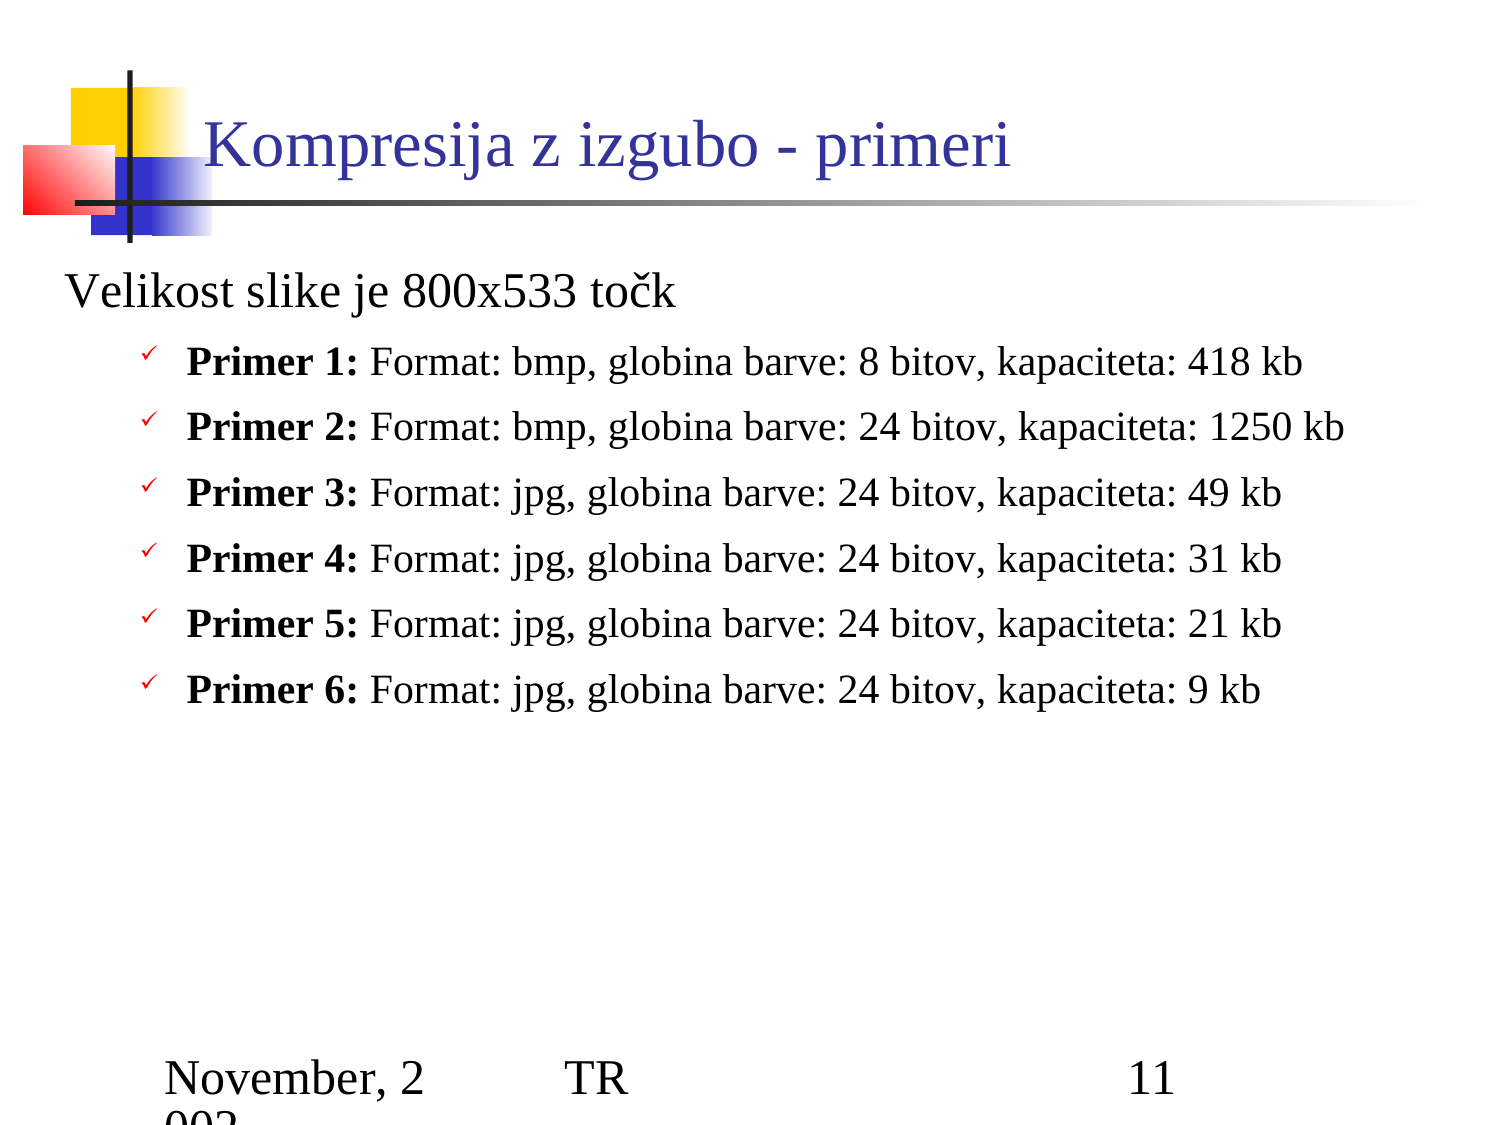

# Kompresija z izgubo - primeri
Velikost slike je 800x533 točk
Primer 1: Format: bmp, globina barve: 8 bitov, kapaciteta: 418 kb
Primer 2: Format: bmp, globina barve: 24 bitov, kapaciteta: 1250 kb
Primer 3: Format: jpg, globina barve: 24 bitov, kapaciteta: 49 kb
Primer 4: Format: jpg, globina barve: 24 bitov, kapaciteta: 31 kb
Primer 5: Format: jpg, globina barve: 24 bitov, kapaciteta: 21 kb
Primer 6: Format: jpg, globina barve: 24 bitov, kapaciteta: 9 kb
November, 2002
TR
11